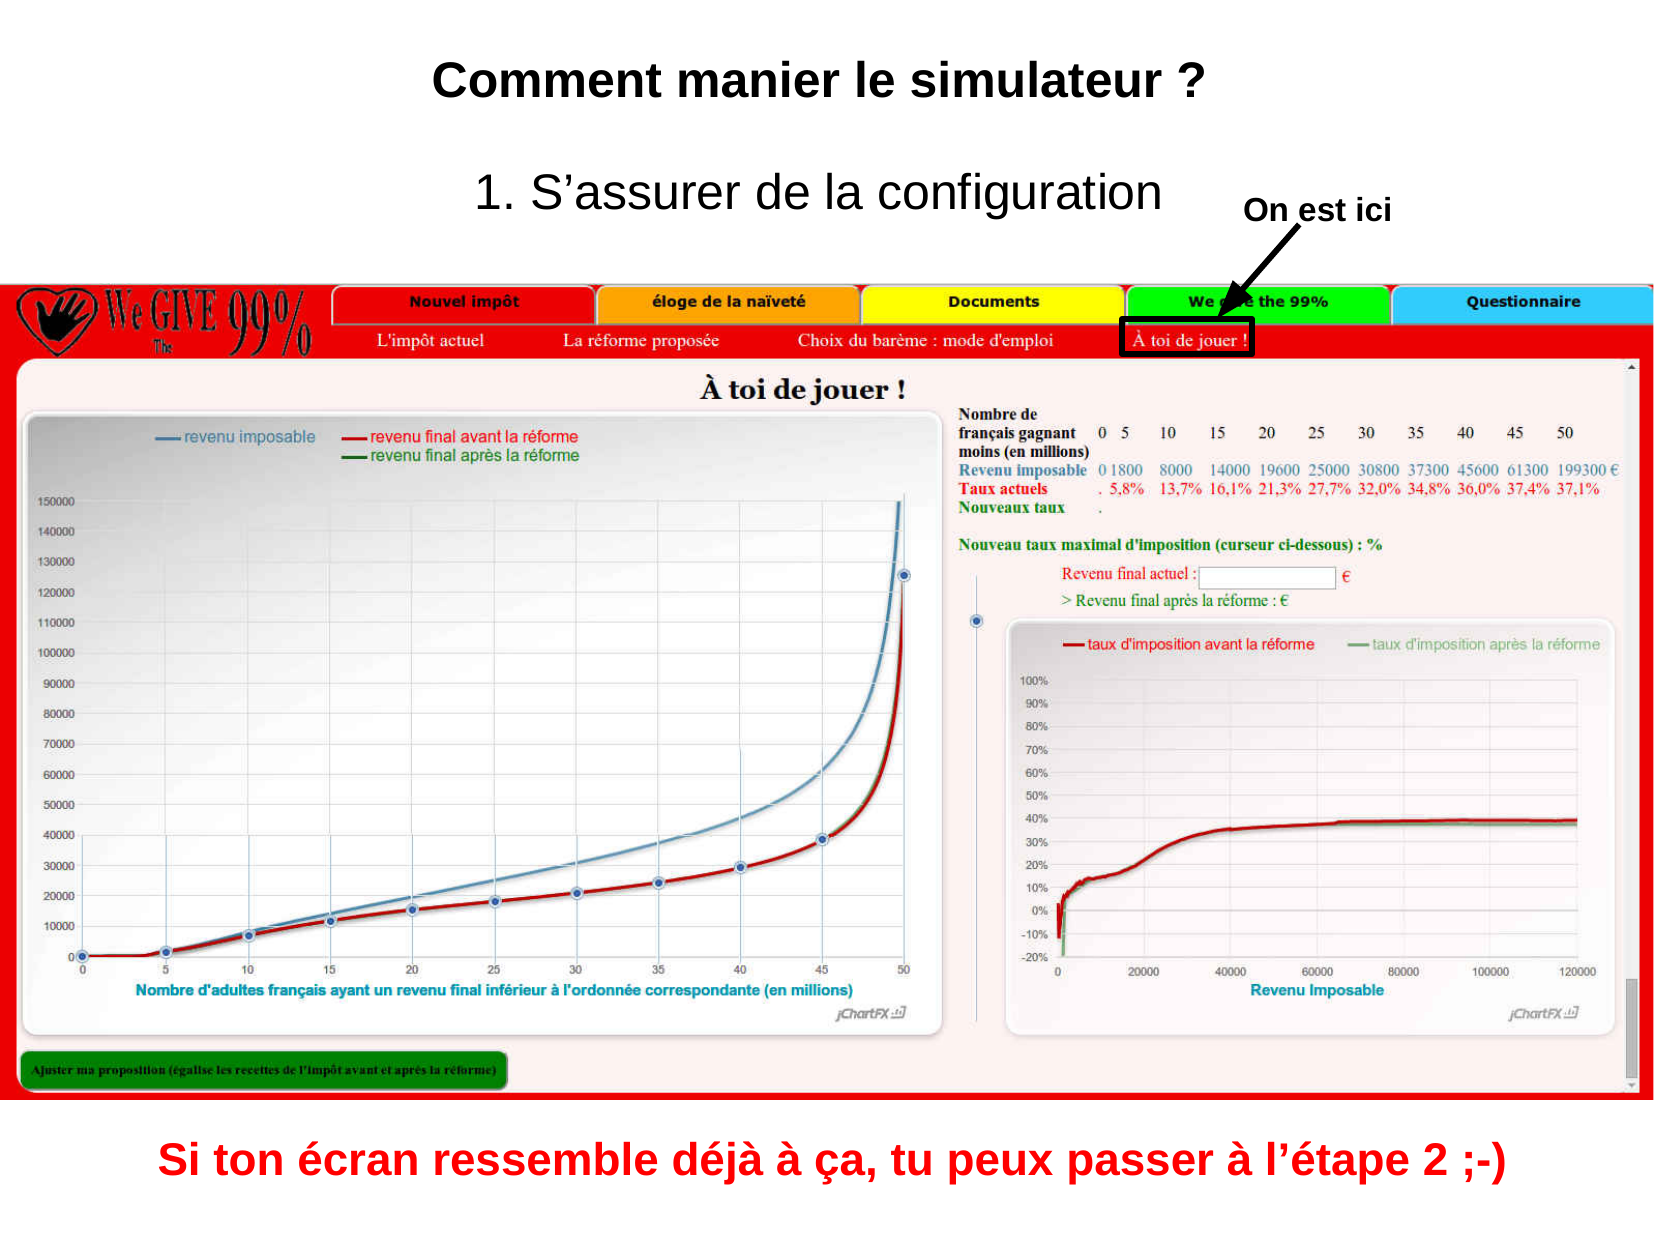

Comment manier le simulateur ?
1. S’assurer de la configuration
On est ici
Si ton écran ressemble déjà à ça, tu peux passer à l’étape 2 ;-)